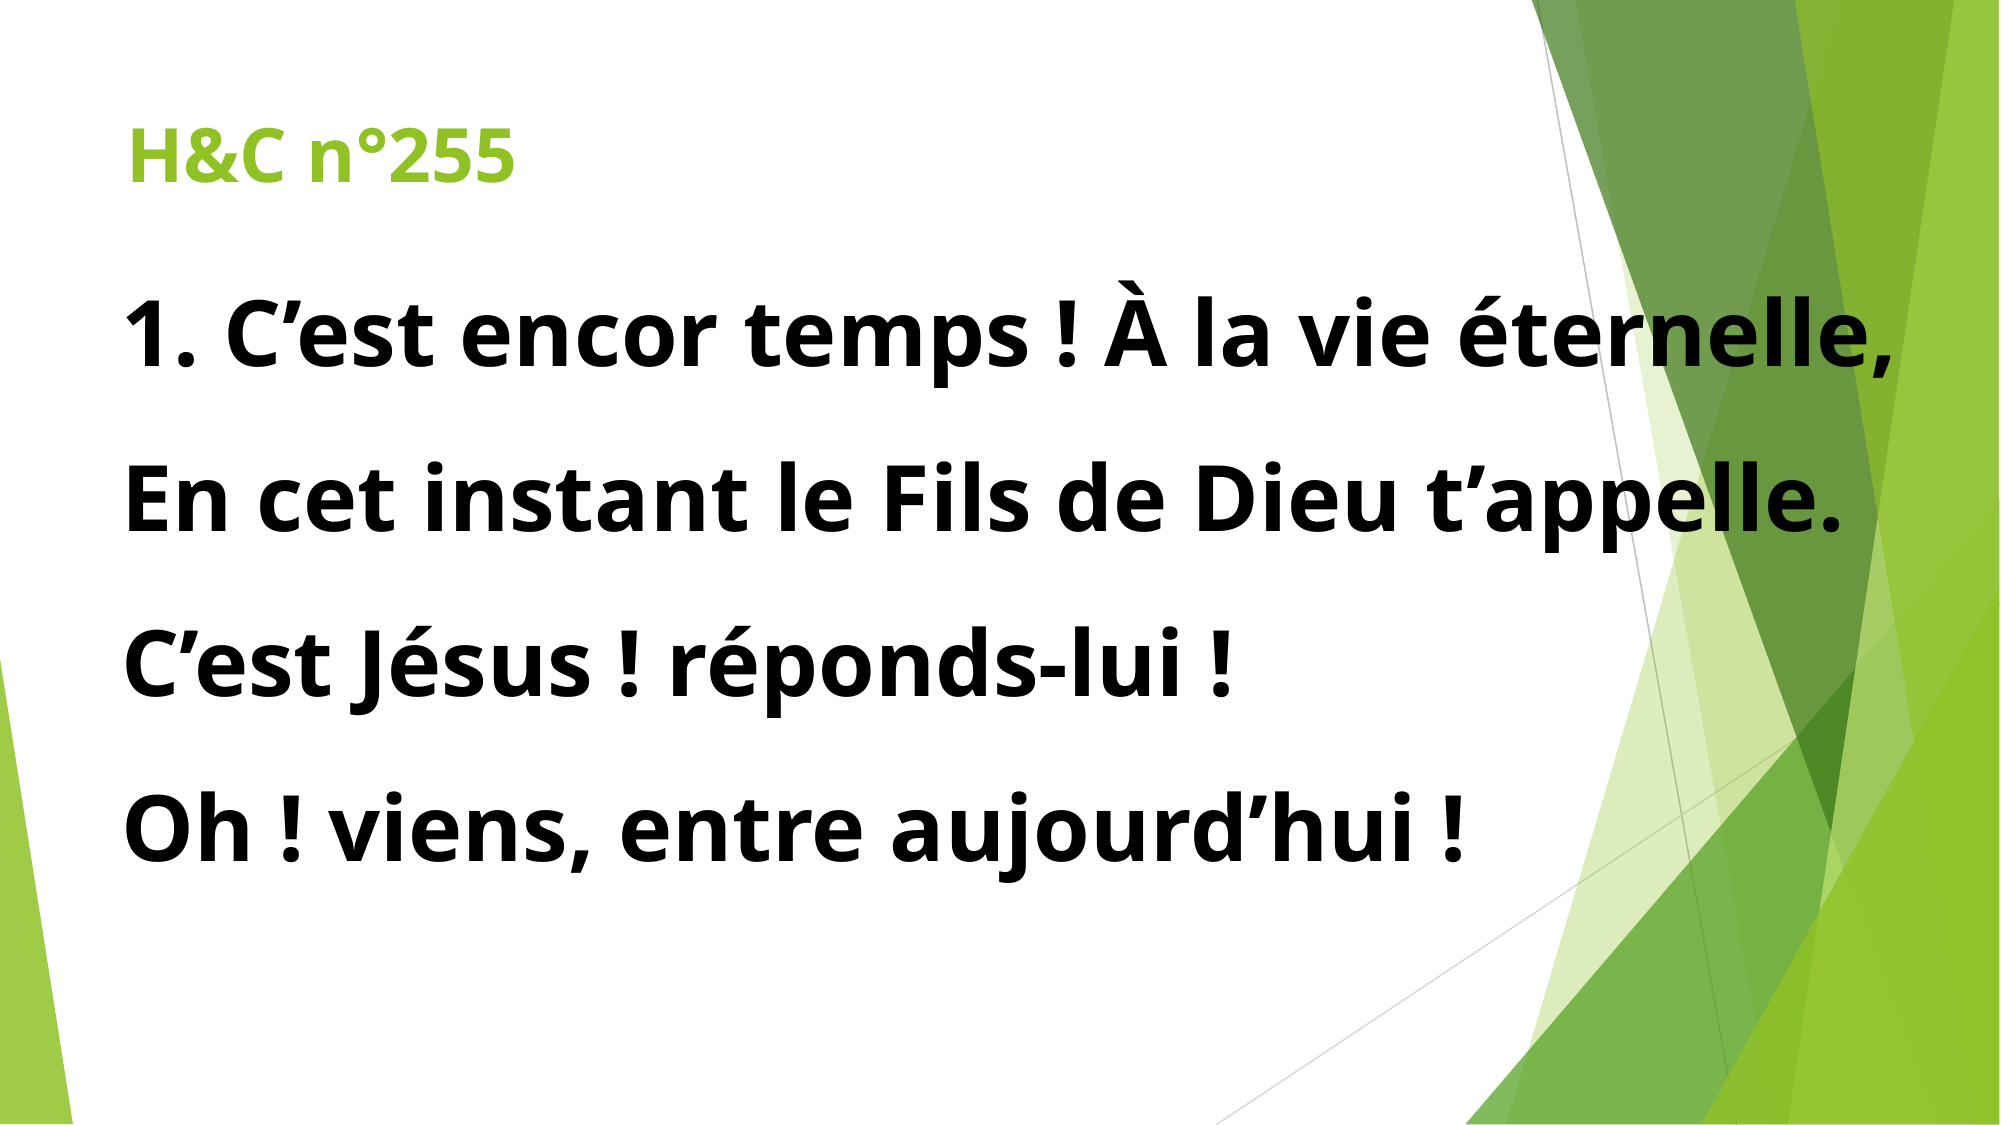

H&C n°255
1. C’est encor temps ! À la vie éternelle,
En cet instant le Fils de Dieu t’appelle.
C’est Jésus ! réponds-lui !
Oh ! viens, entre aujourd’hui !